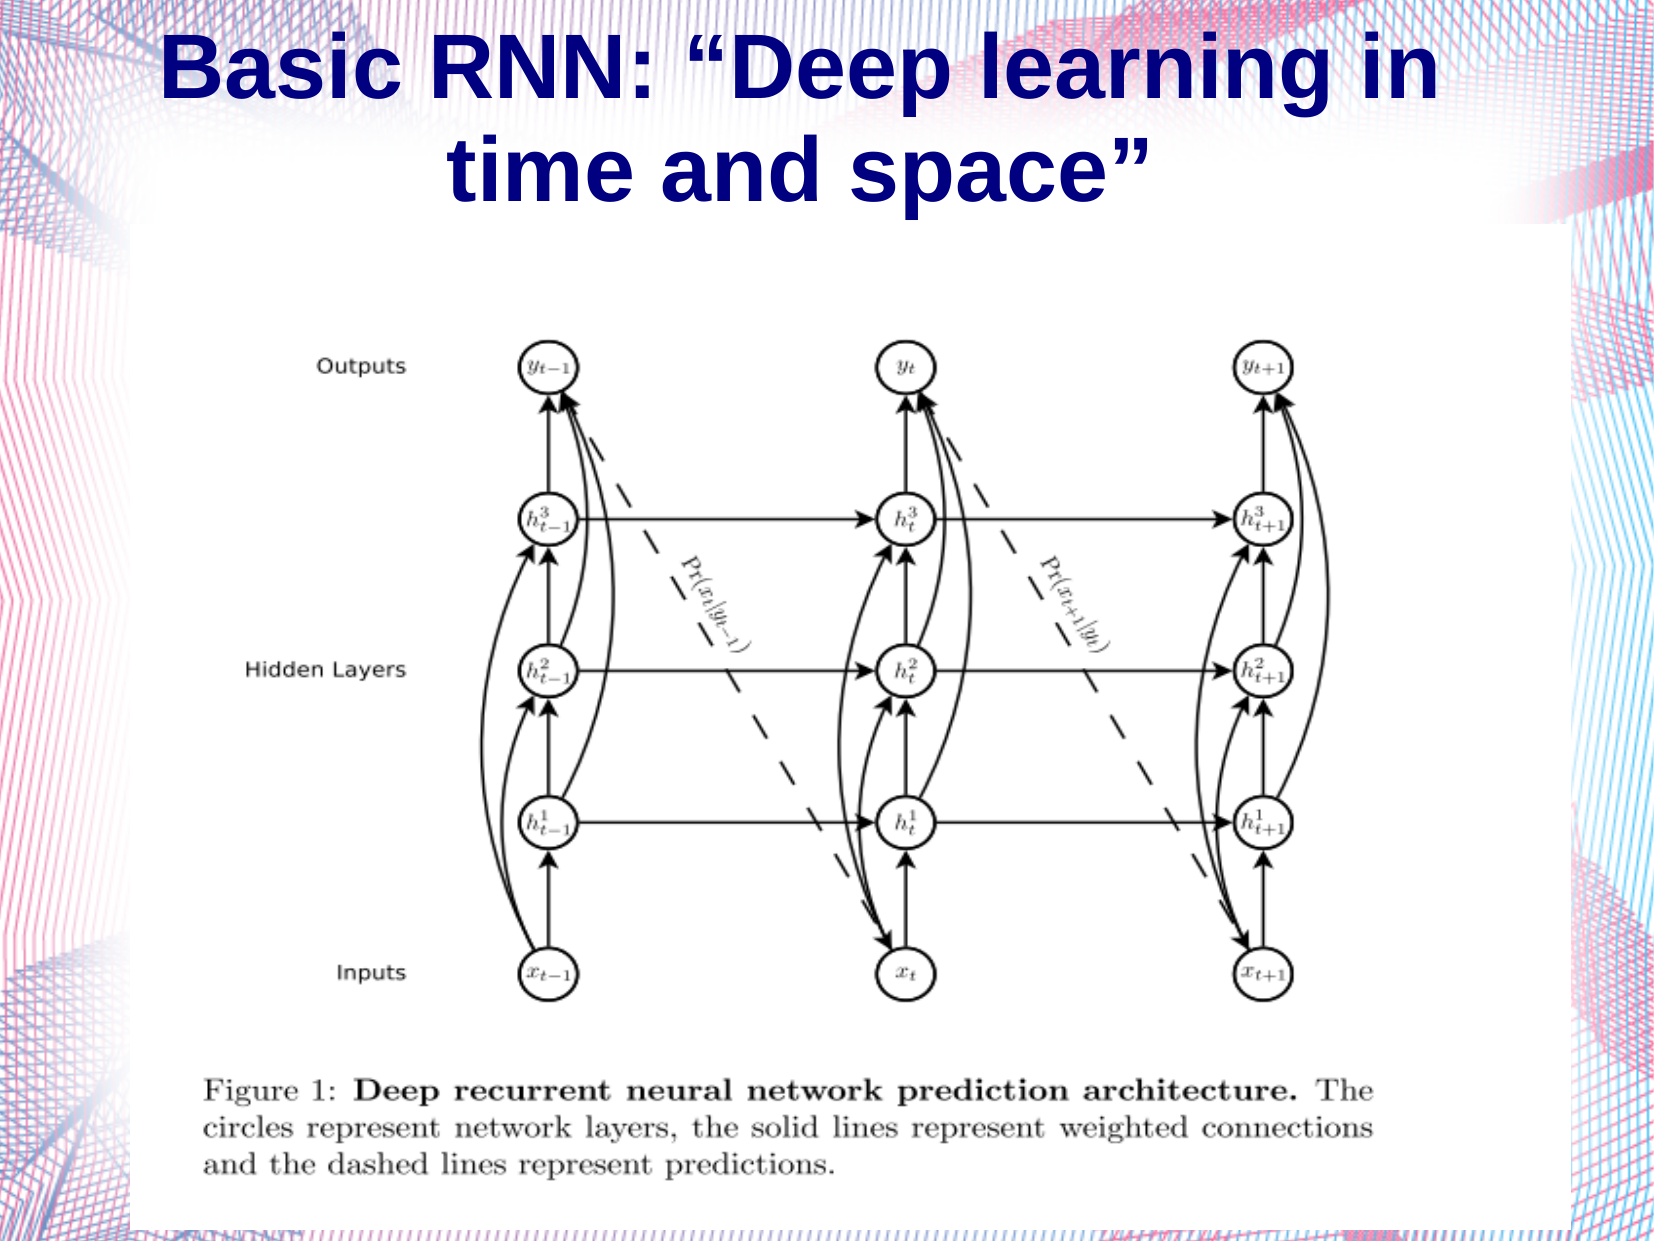

# Basic RNN: “Deep learning in time and space”